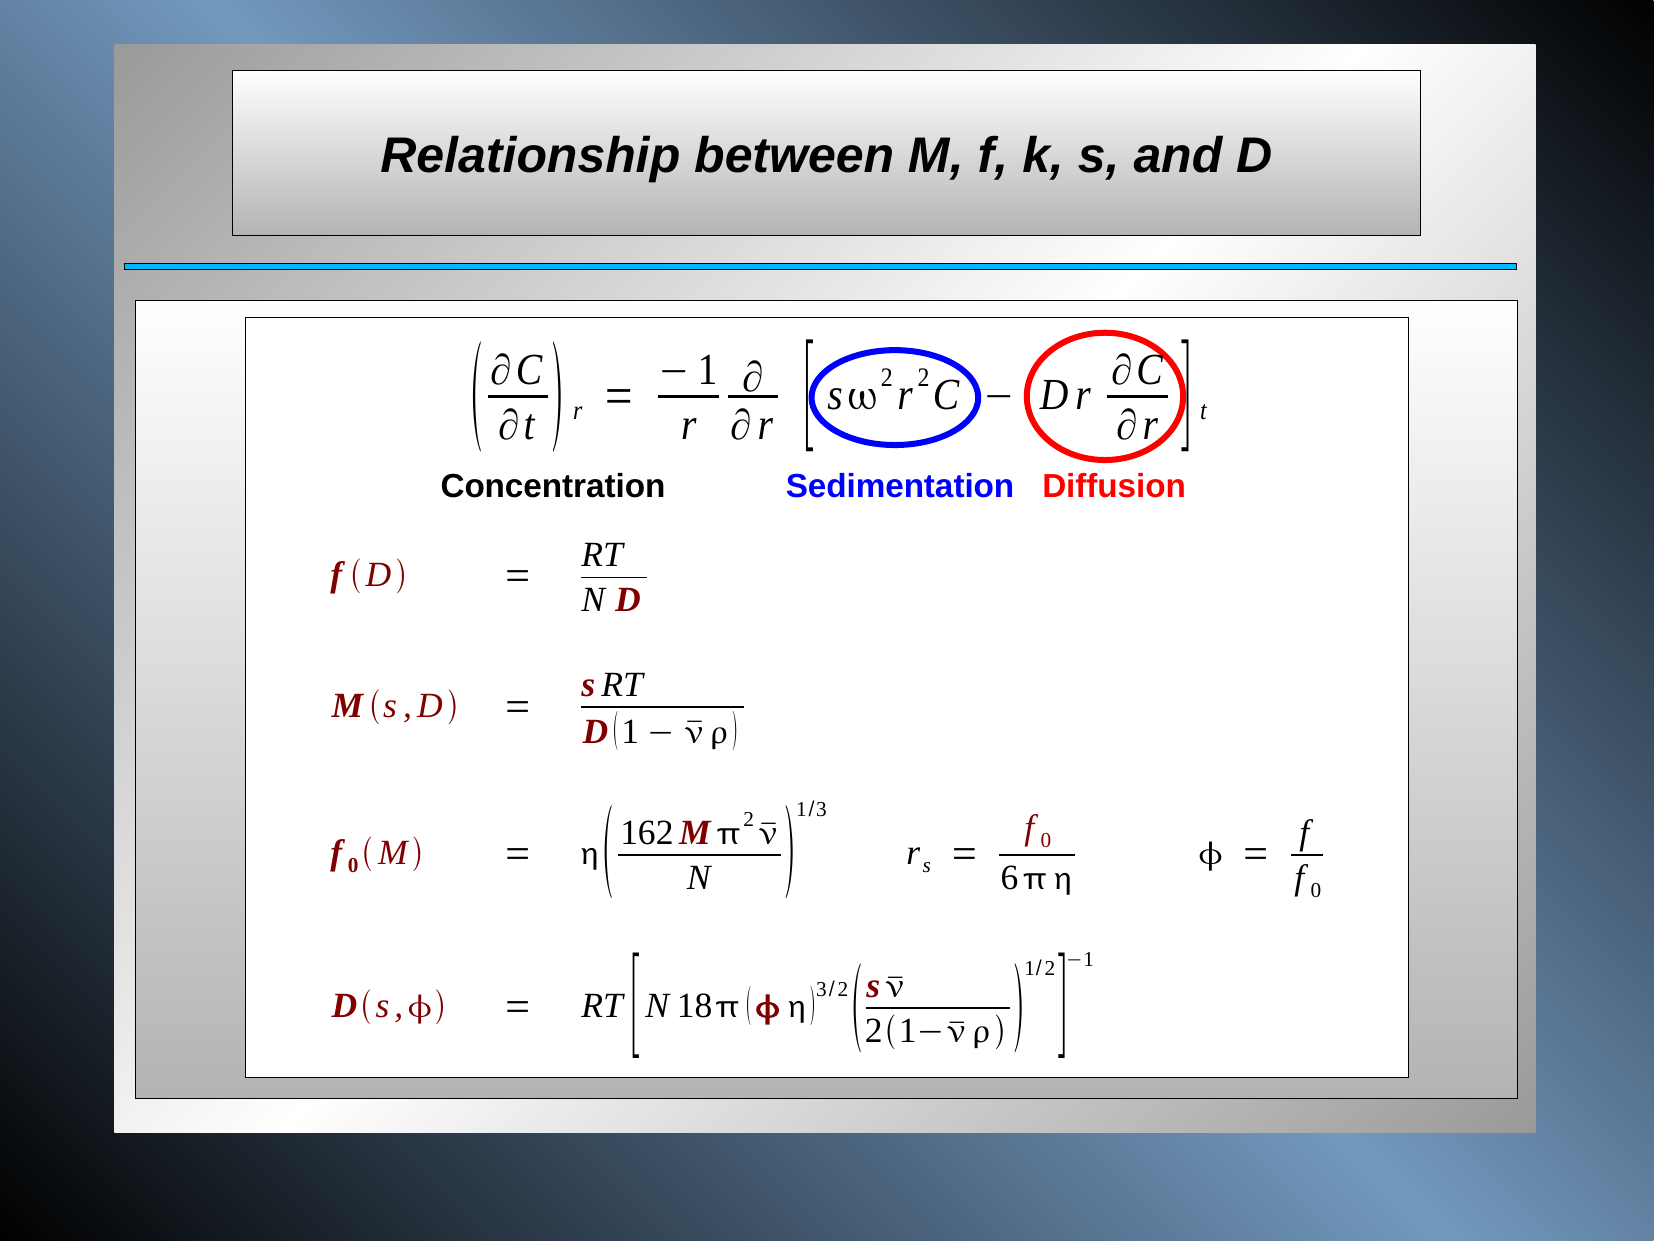

Relationship between M, f, k, s, and D
Concentration Sedimentation Diffusion